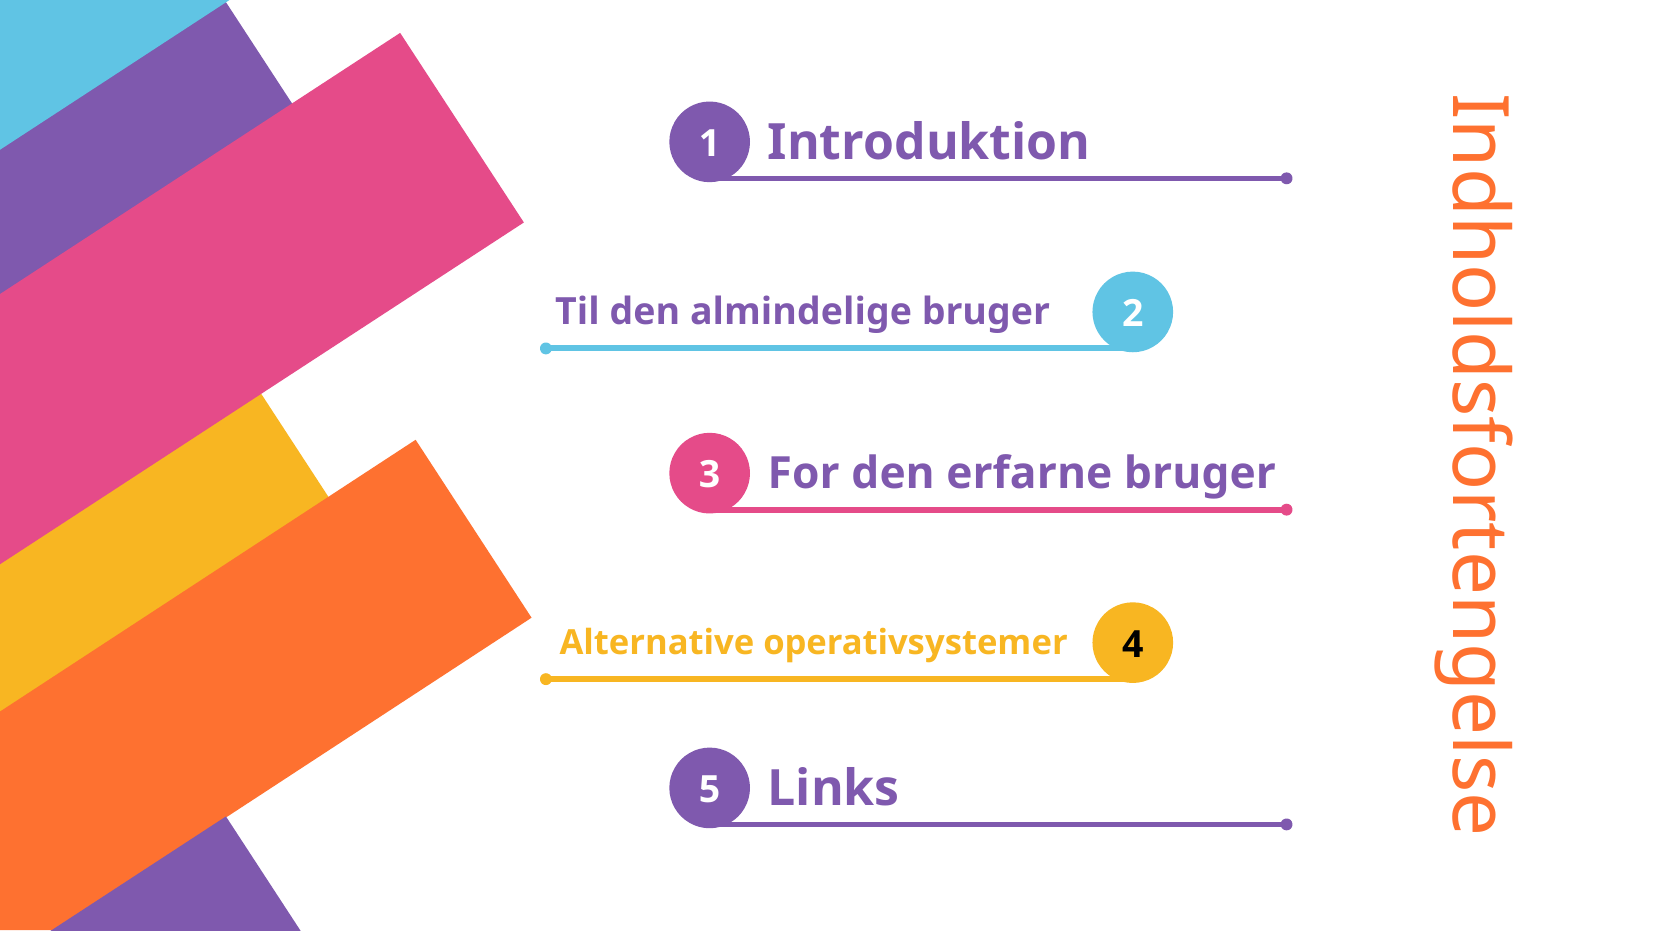

1
# Introduktion
2
Til den almindelige bruger
Indholdsfortengelse
3
For den erfarne bruger
4
Alternative operativsystemer
5
Links